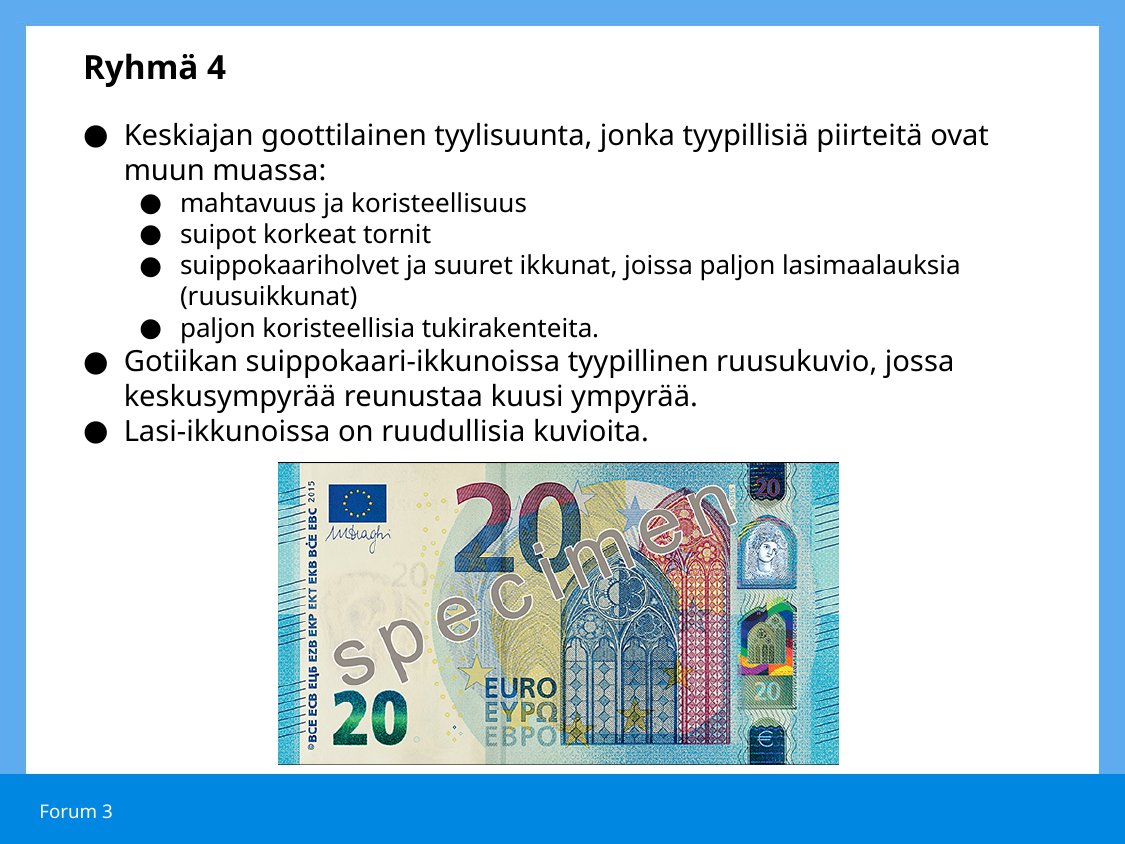

# Ryhmä 4
Keskiajan goottilainen tyylisuunta, jonka tyypillisiä piirteitä ovat muun muassa:
mahtavuus ja koristeellisuus
suipot korkeat tornit
suippokaariholvet ja suuret ikkunat, joissa paljon lasimaalauksia (ruusuikkunat)
paljon koristeellisia tukirakenteita.
Gotiikan suippokaari-ikkunoissa tyypillinen ruusukuvio, jossa keskusympyrää reunustaa kuusi ympyrää.
Lasi-ikkunoissa on ruudullisia kuvioita.